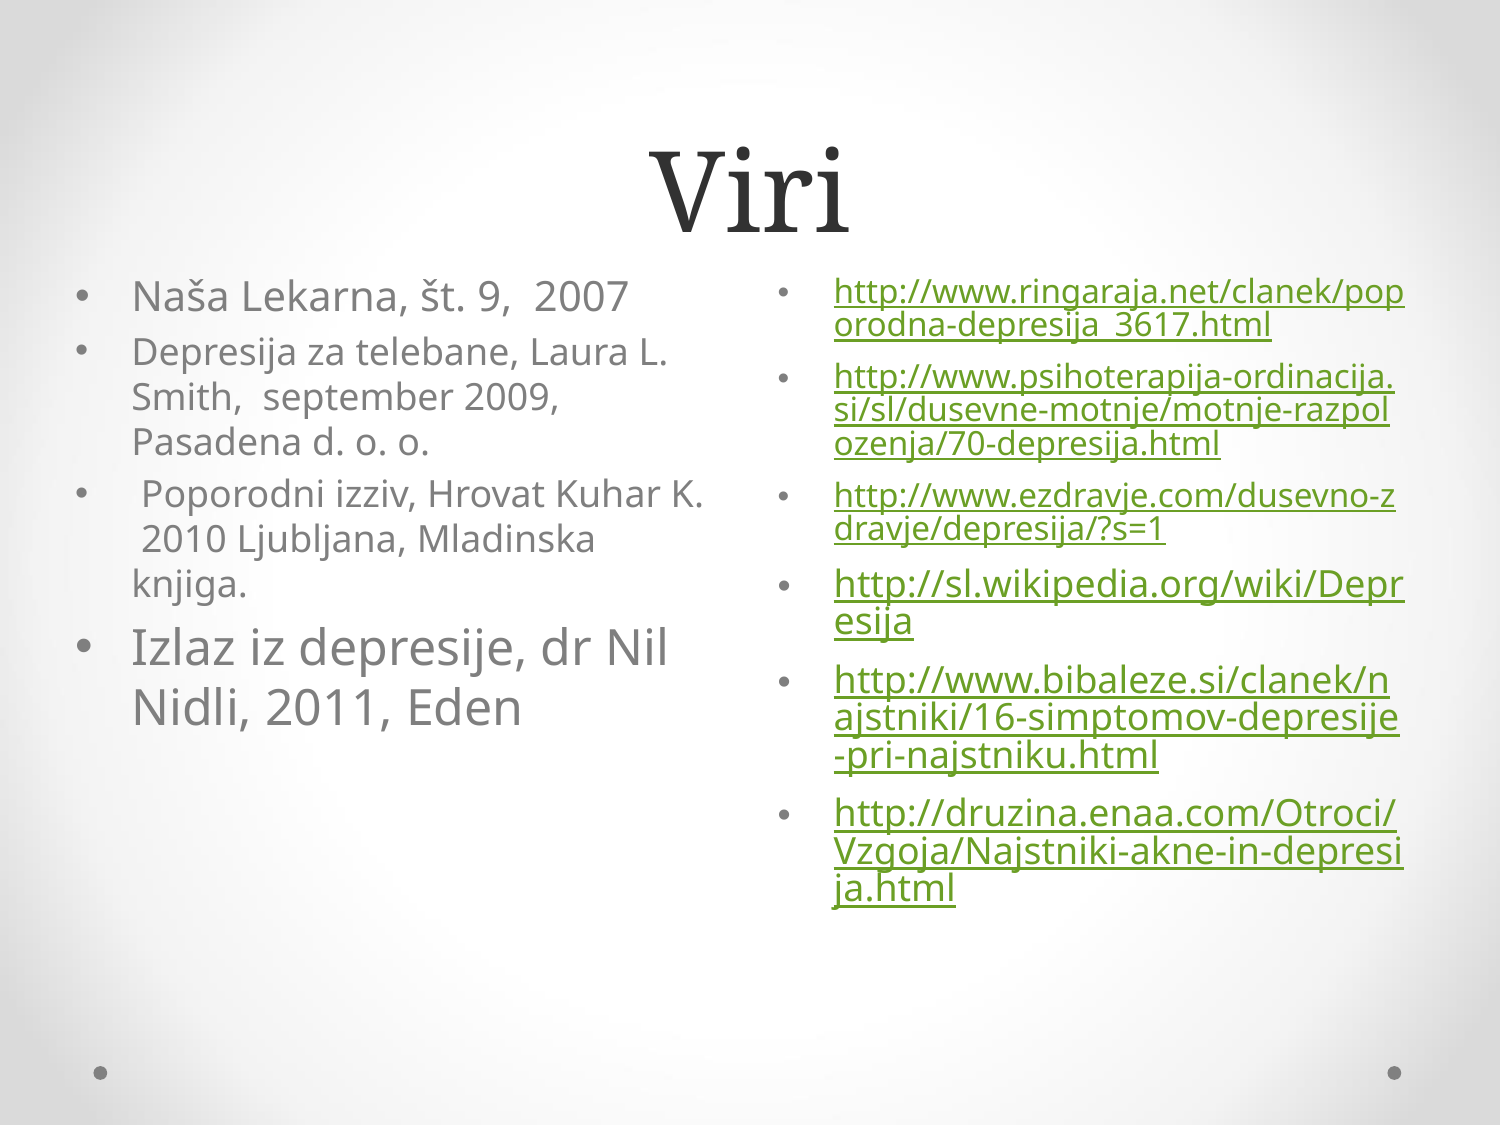

# Viri
Naša Lekarna, št. 9, 2007
Depresija za telebane, Laura L. Smith, september 2009, Pasadena d. o. o.
 Poporodni izziv, Hrovat Kuhar K. 2010 Ljubljana, Mladinska knjiga.
Izlaz iz depresije, dr Nil Nidli, 2011, Eden
http://www.ringaraja.net/clanek/poporodna-depresija_3617.html
http://www.psihoterapija-ordinacija.si/sl/dusevne-motnje/motnje-razpolozenja/70-depresija.html
http://www.ezdravje.com/dusevno-zdravje/depresija/?s=1
http://sl.wikipedia.org/wiki/Depresija
http://www.bibaleze.si/clanek/najstniki/16-simptomov-depresije-pri-najstniku.html
http://druzina.enaa.com/Otroci/Vzgoja/Najstniki-akne-in-depresija.html